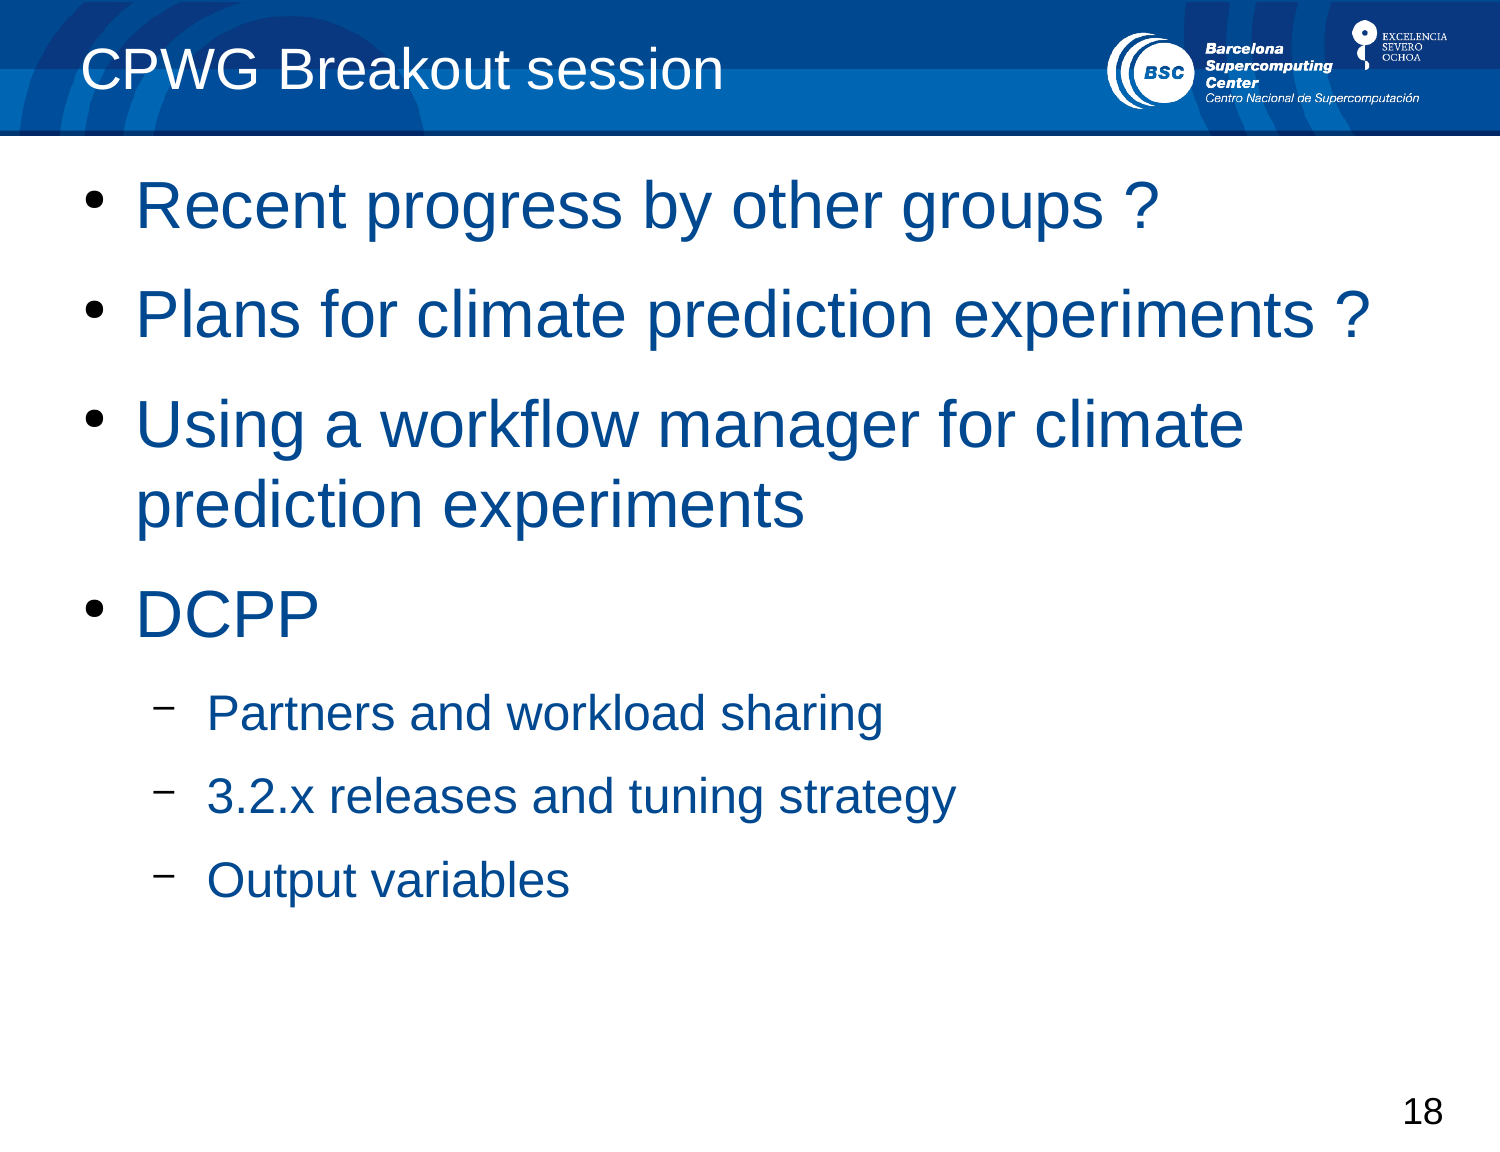

CPWG Breakout session
# Recent progress by other groups ?
Plans for climate prediction experiments ?
Using a workflow manager for climate prediction experiments
DCPP
Partners and workload sharing
3.2.x releases and tuning strategy
Output variables